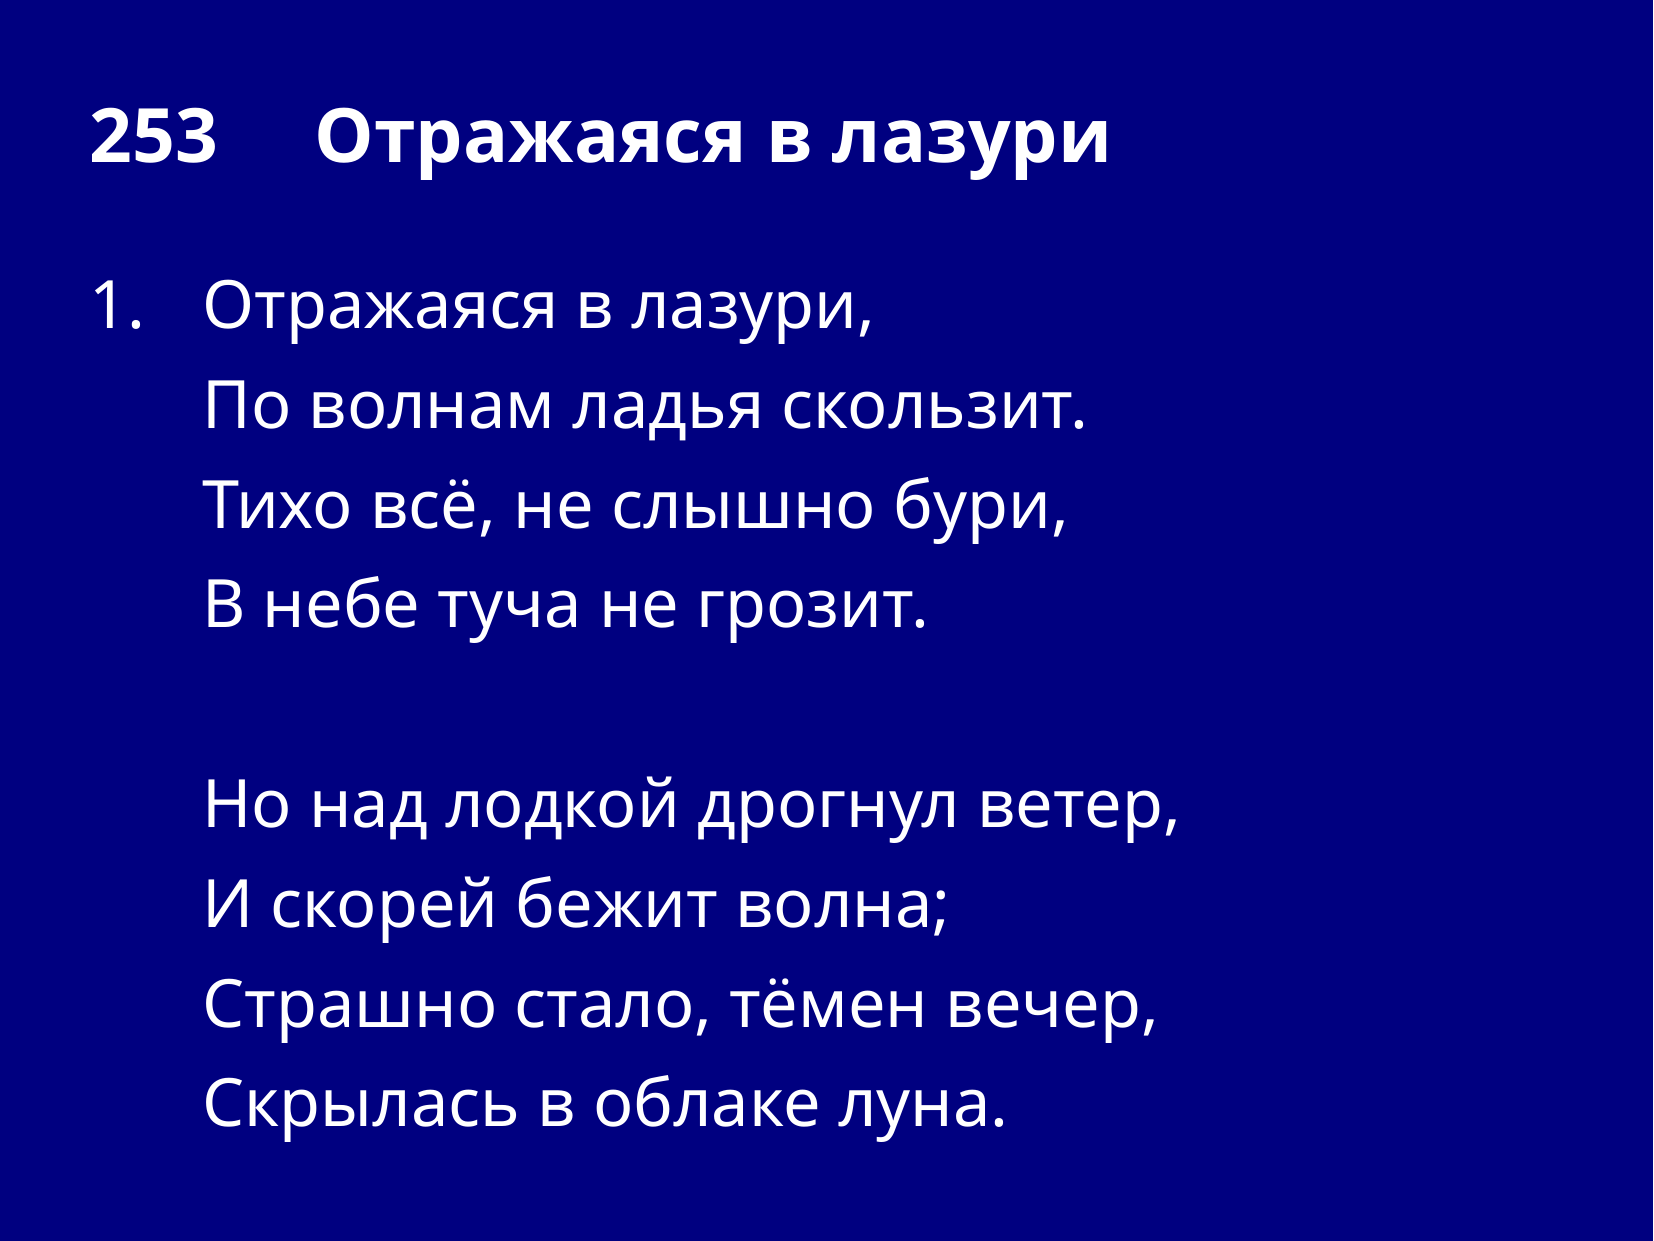

253	Отражаяся в лазури
1.	Отражаяся в лазури,
	По волнам ладья скользит.
	Тихо всё, не слышно бури,
	В небе туча не грозит.
	Но над лодкой дрогнул ветер,
	И скорей бежит волна;
	Страшно стало, тёмен вечер,
	Скрылась в облаке луна.